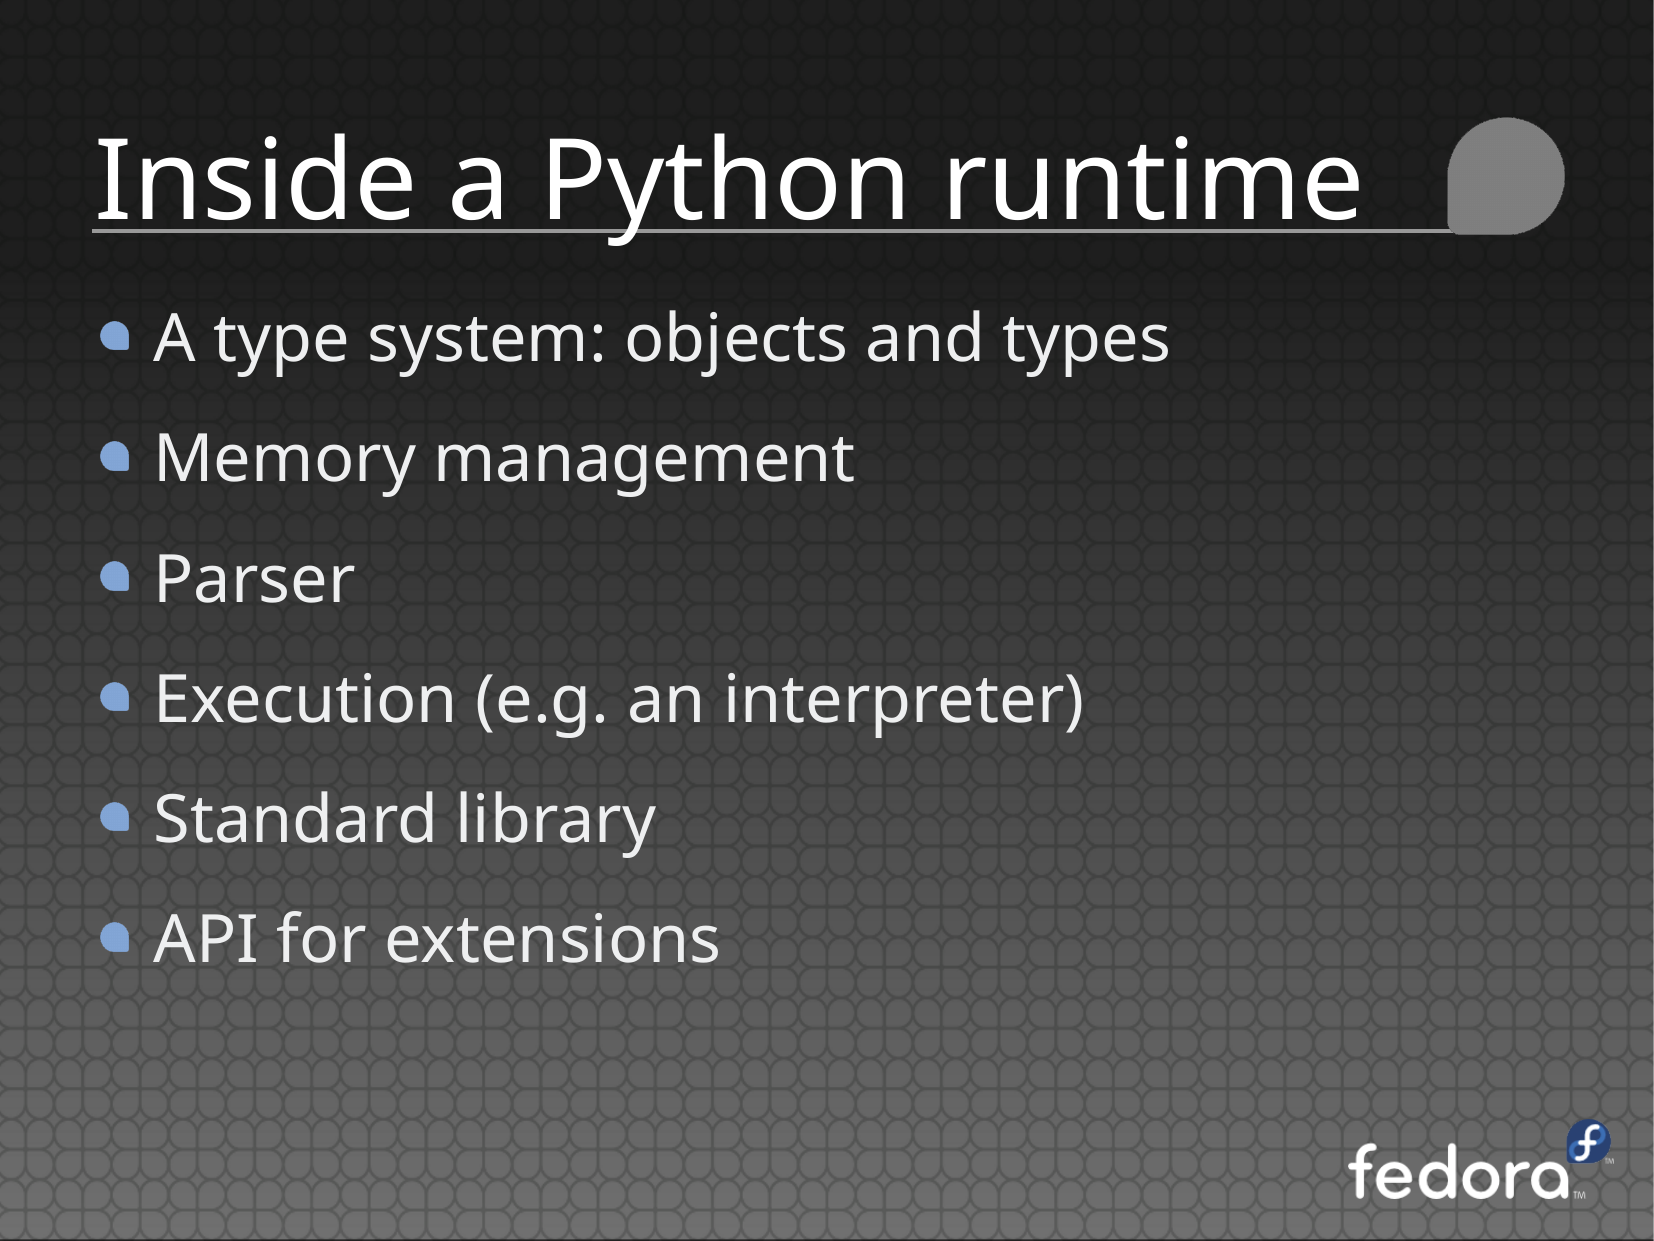

Inside a Python runtime
# A type system: objects and types
Memory management
Parser
Execution (e.g. an interpreter)
Standard library
API for extensions